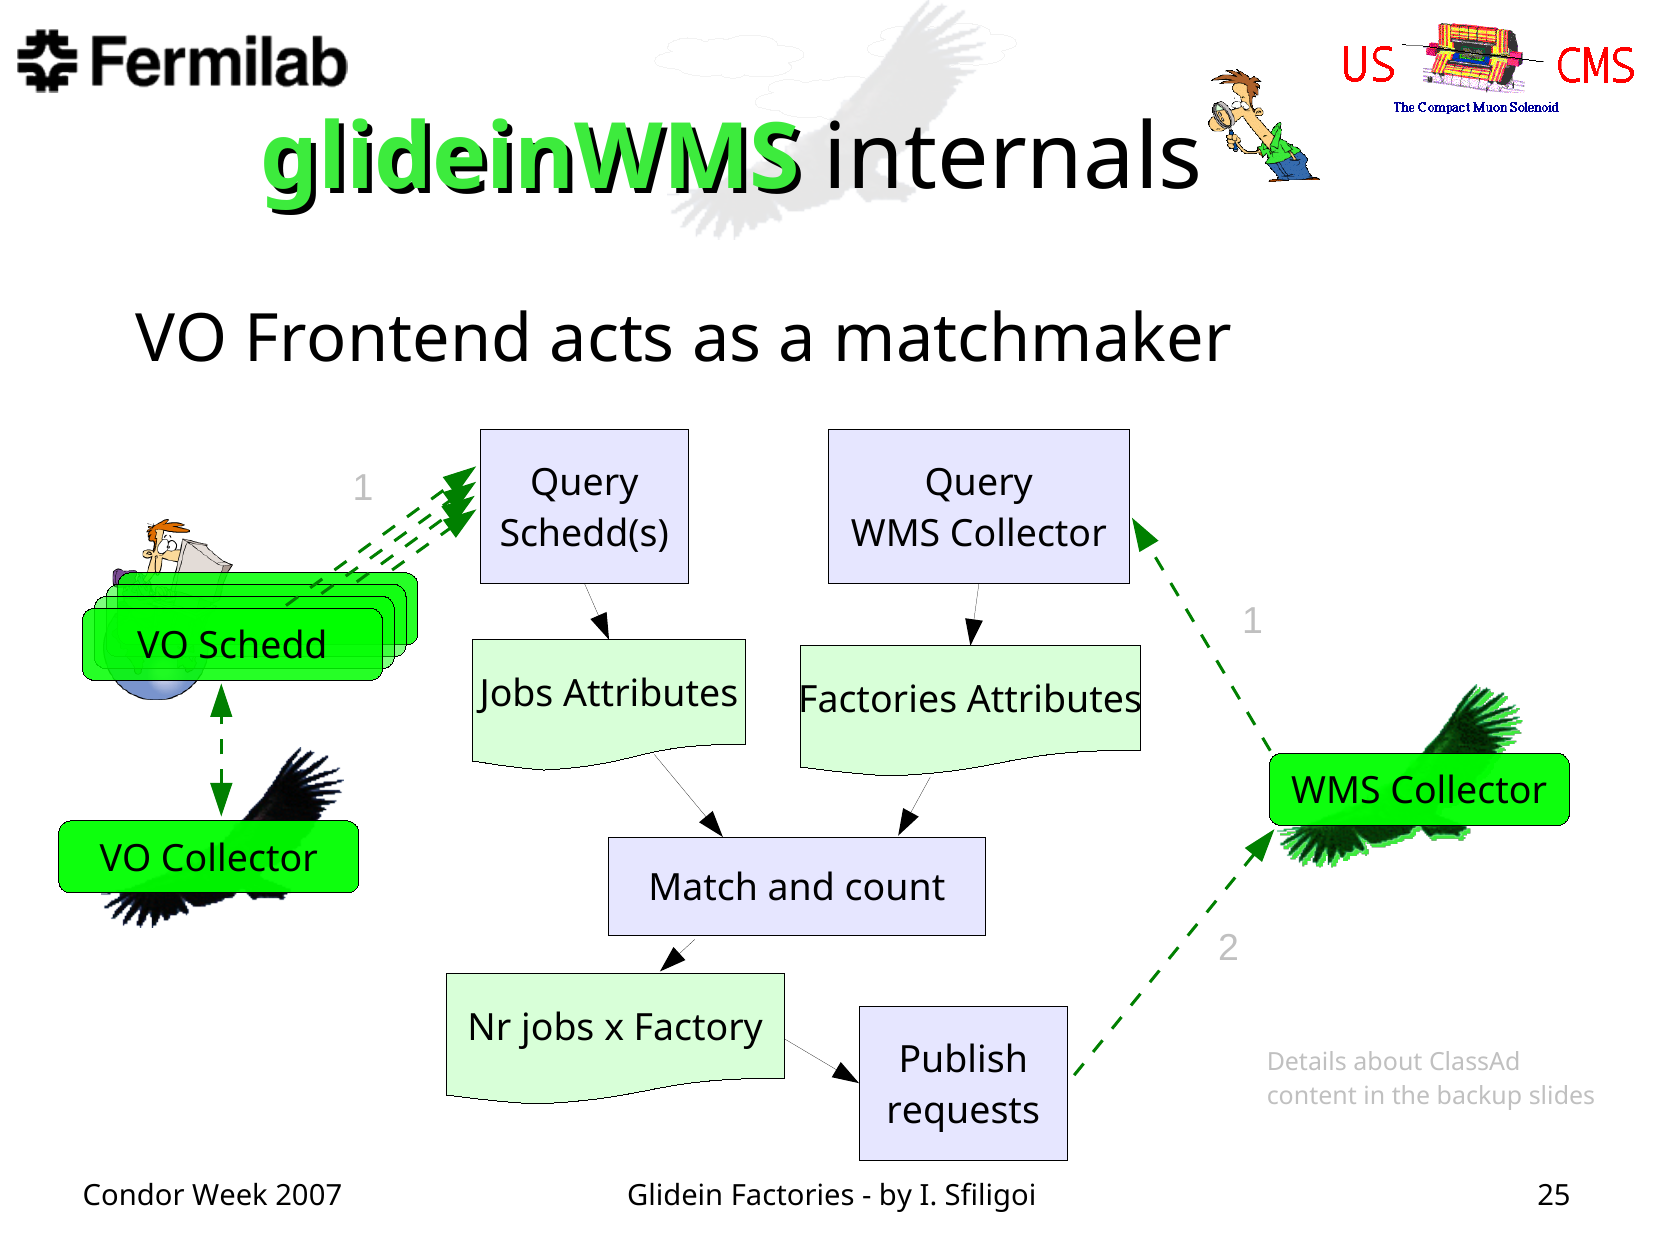

# glideinWMS internals
VO Frontend acts as a matchmaker
Query
Schedd(s)
Query
WMS Collector
1
1
VO Schedd
Jobs Attributes
Factories Attributes
WMS Collector
VO Collector
Match and count
2
Nr jobs x Factory
Publish
requests
Details about ClassAd
content in the backup slides
Condor Week 2007
Glidein Factories - by I. Sfiligoi
25